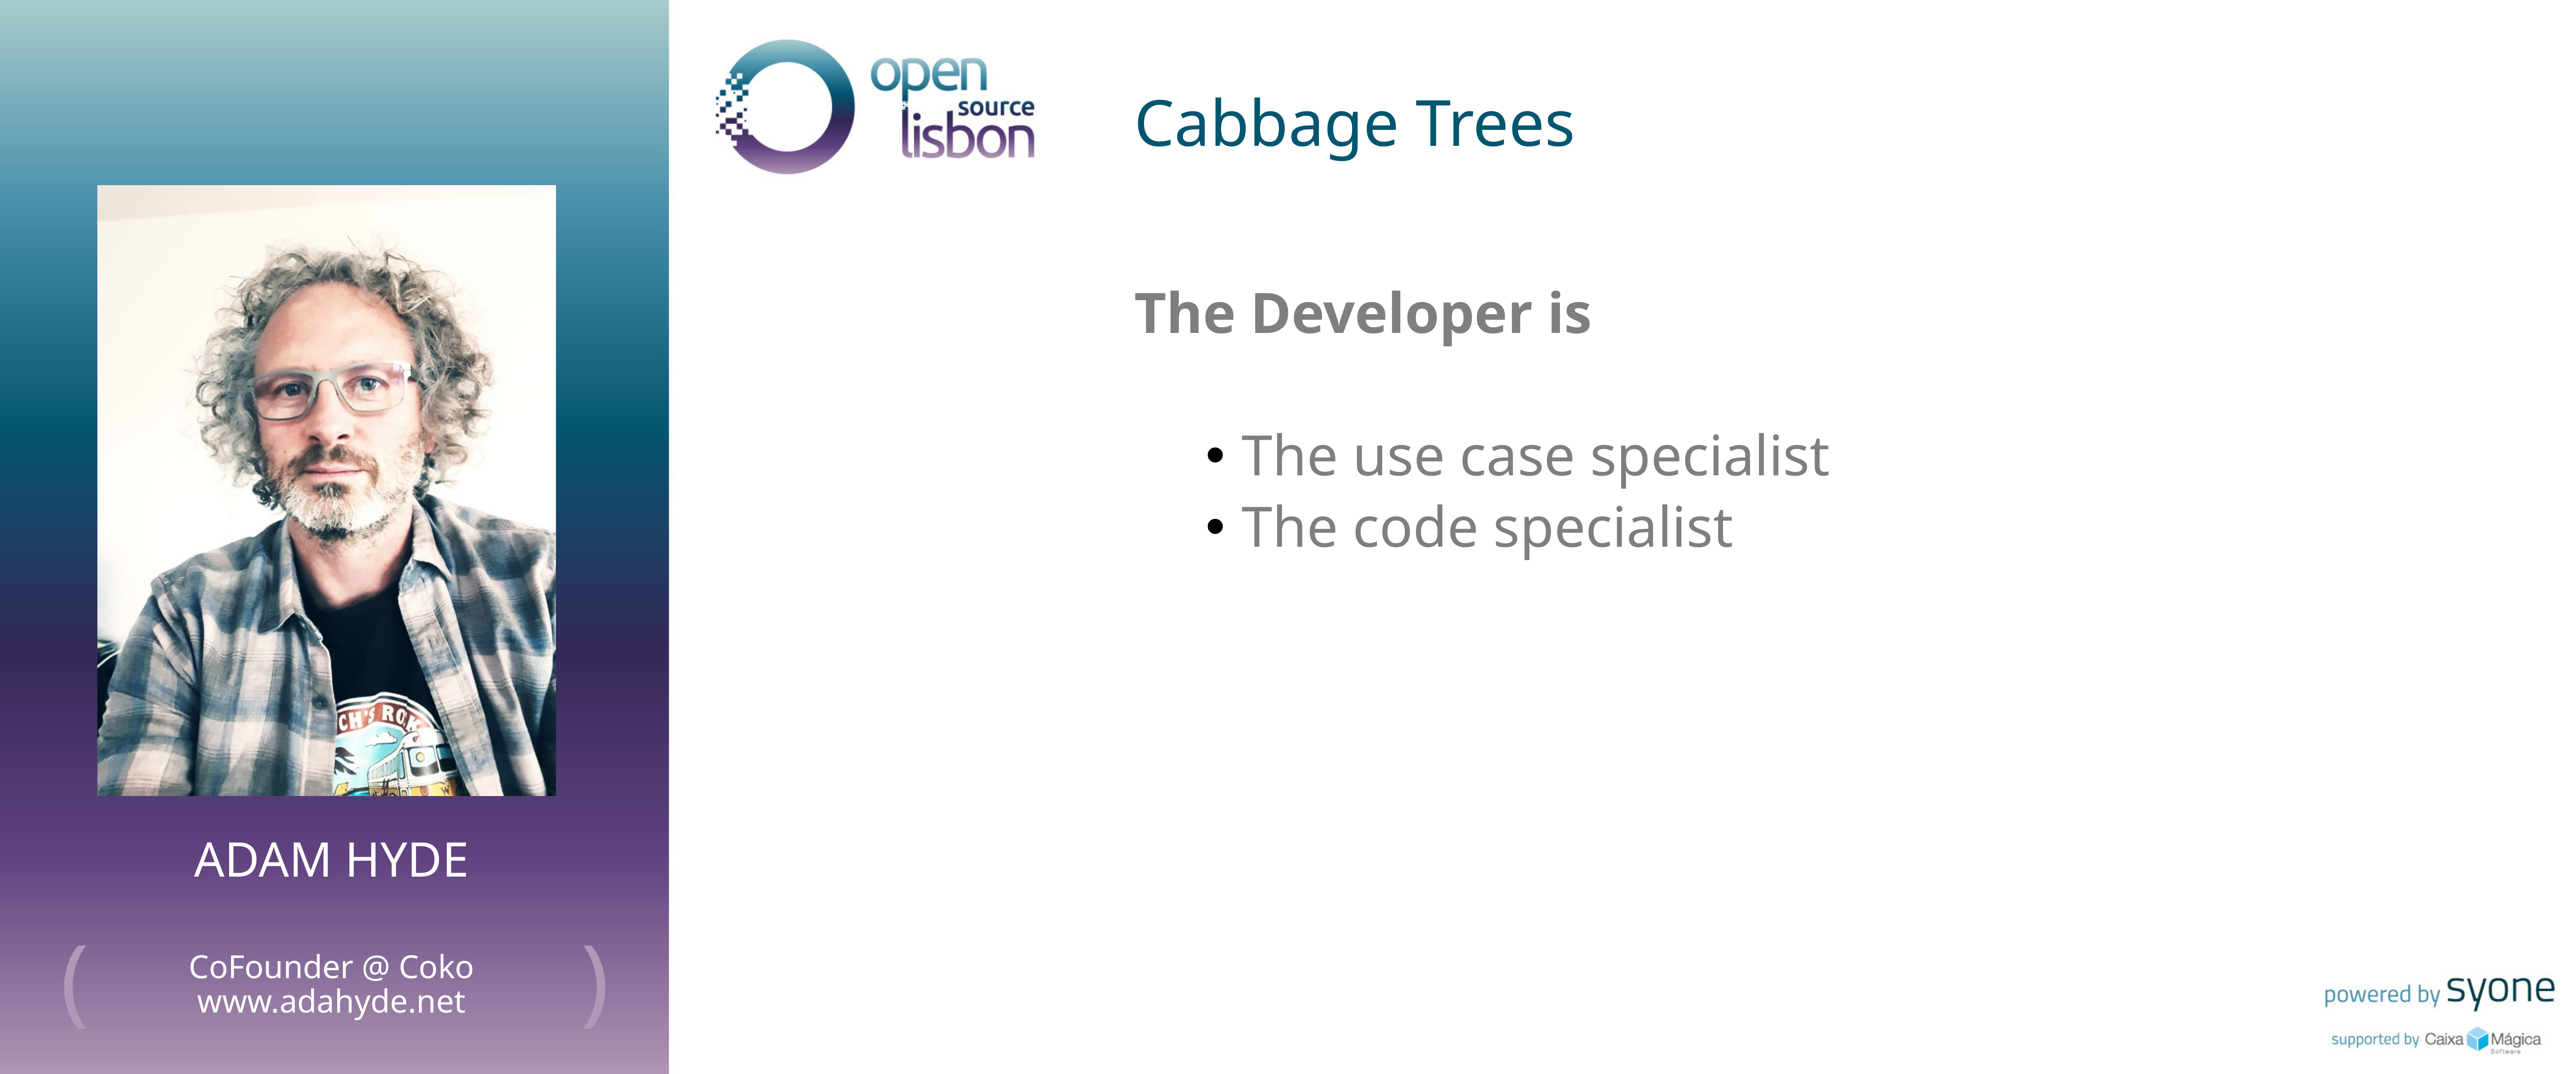

# Cabbage Trees
The Developer is
The use case specialist
The code specialist